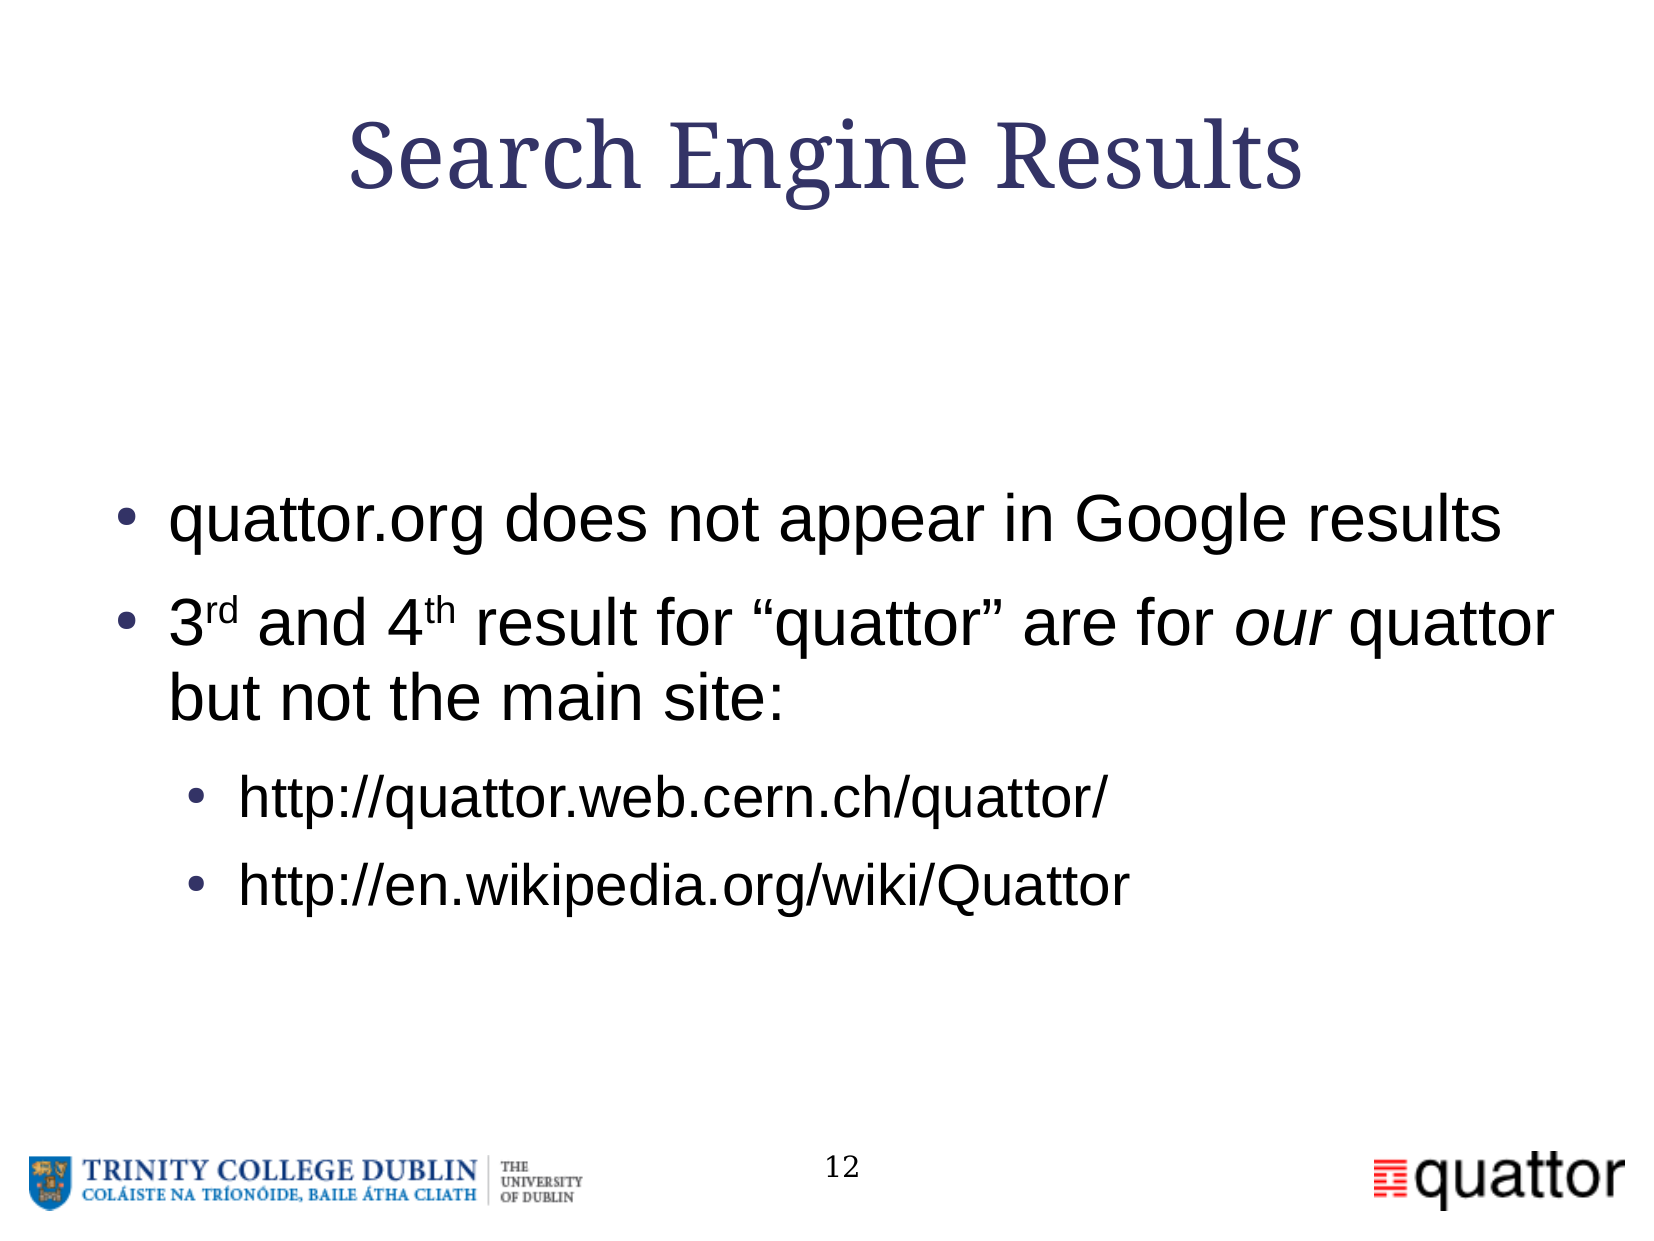

# Search Engine Results
quattor.org does not appear in Google results
3rd and 4th result for “quattor” are for our quattor but not the main site:
http://quattor.web.cern.ch/quattor/
http://en.wikipedia.org/wiki/Quattor
12